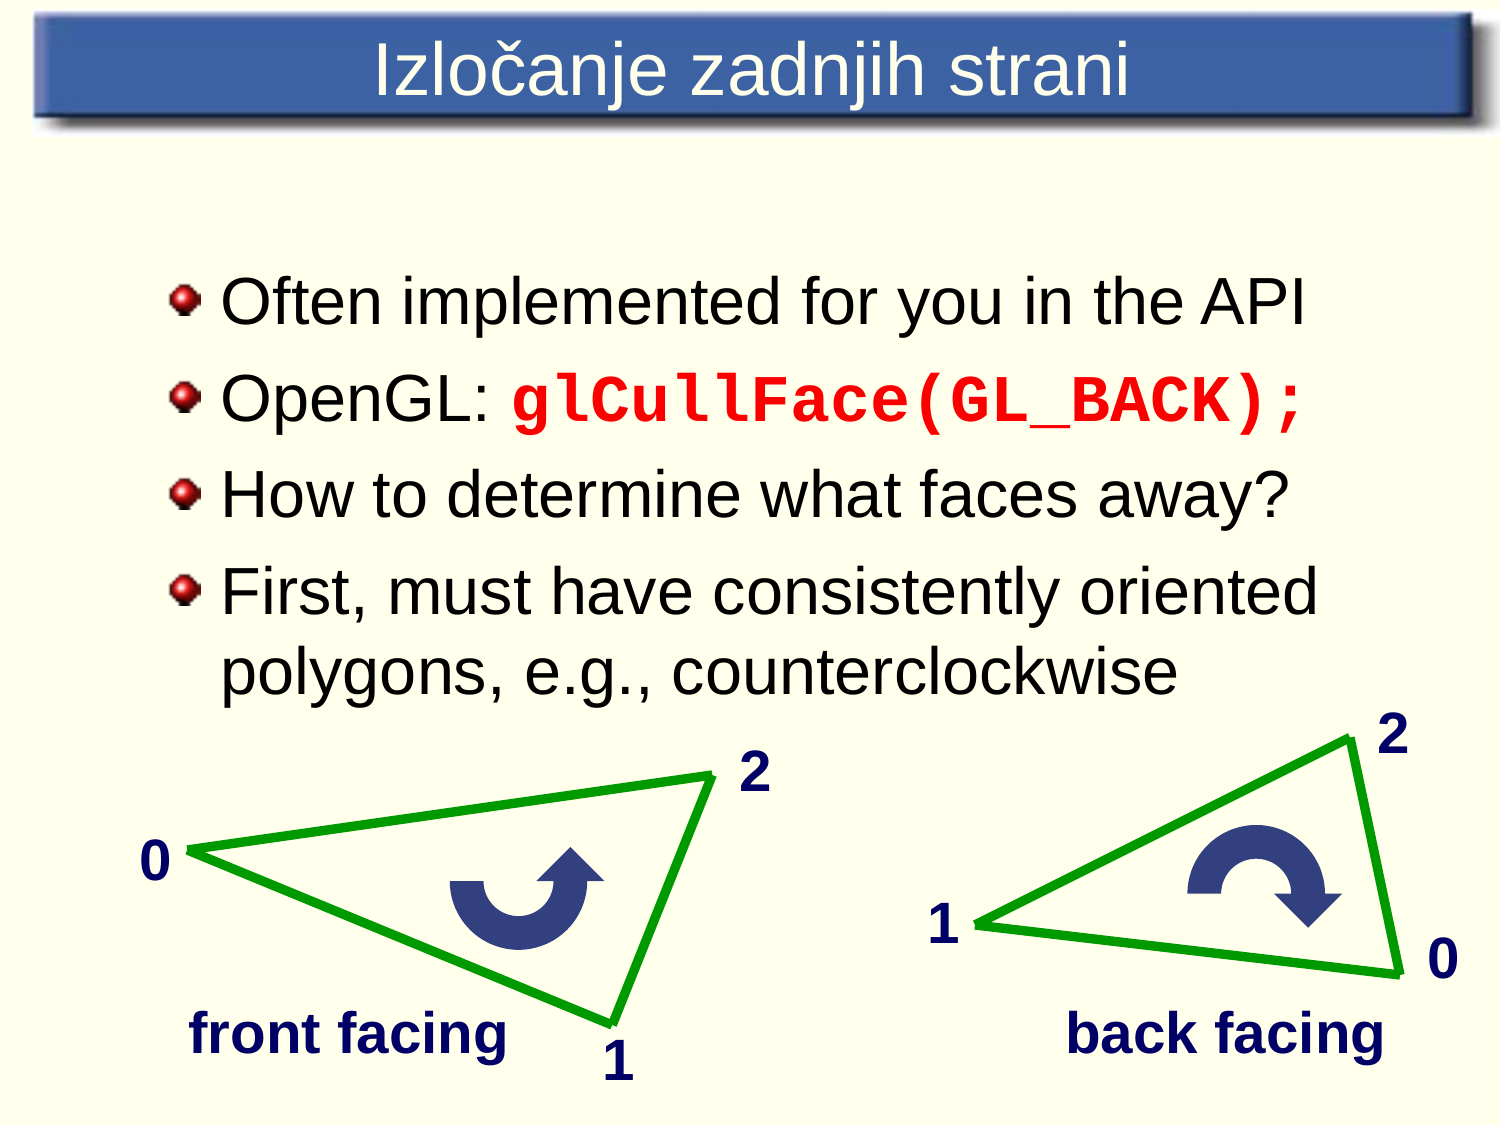

# Izločanje zadnjih strani
Often implemented for you in the API
OpenGL: glCullFace(GL_BACK);
How to determine what faces away?
First, must have consistently oriented polygons, e.g., counterclockwise
2
2
0
1
0
front facing
back facing
1